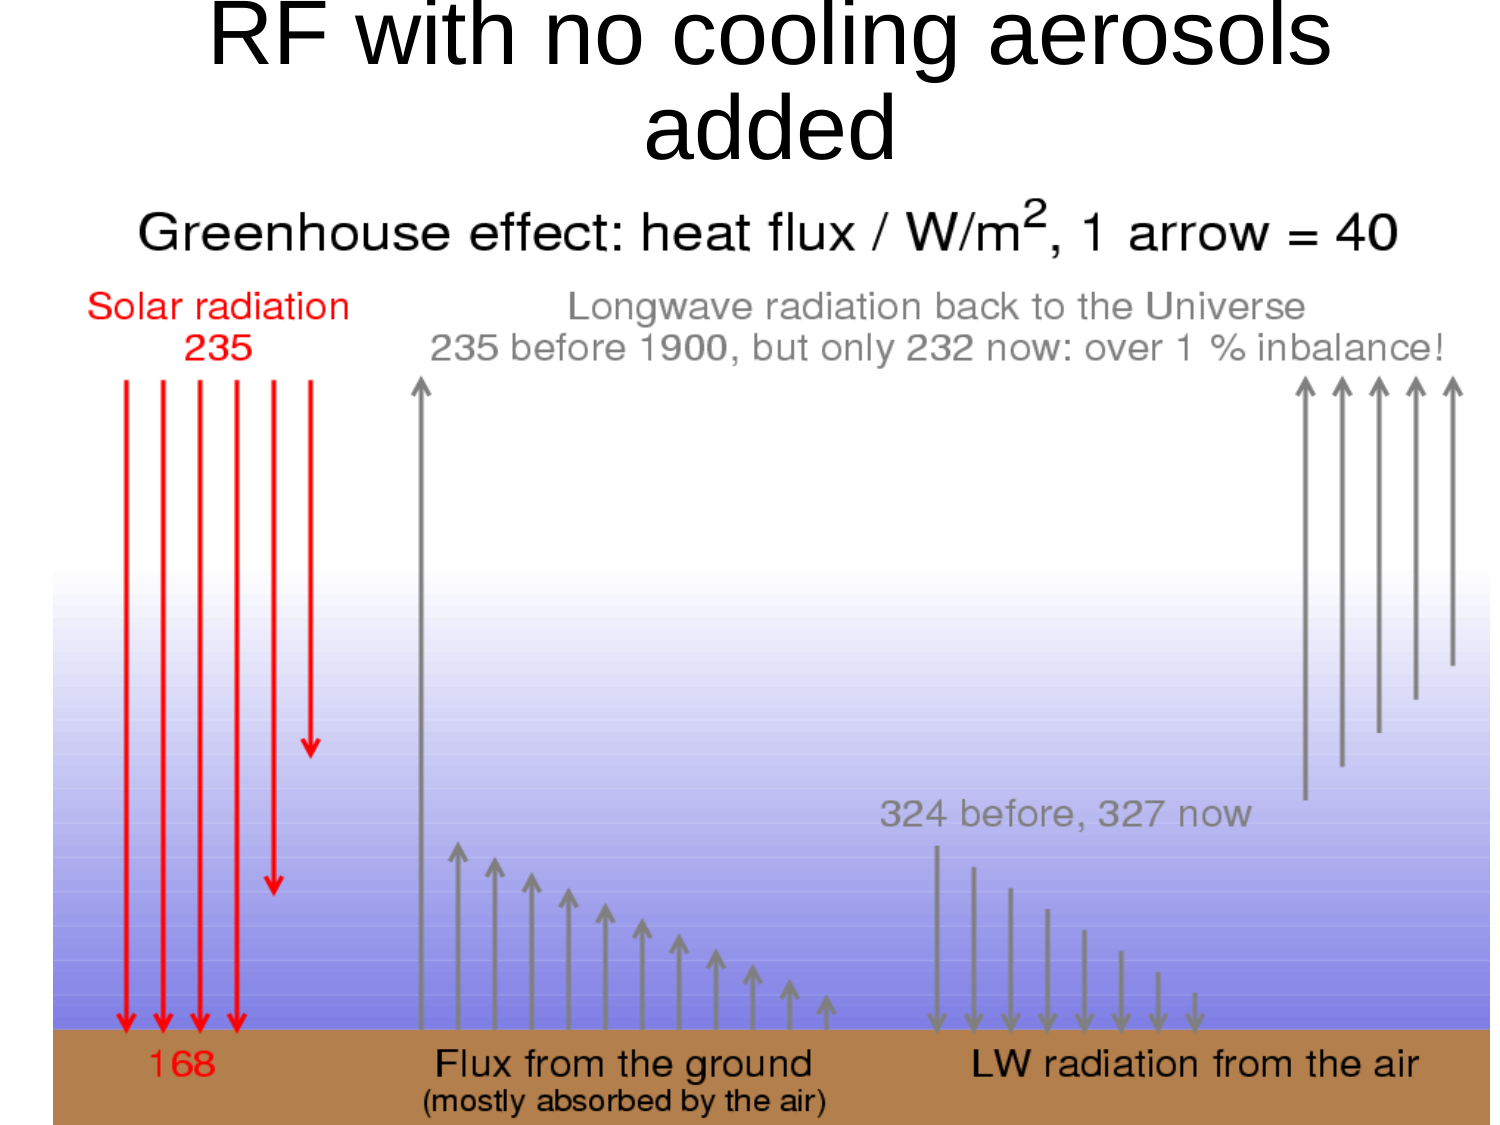

# RF with no cooling aerosols added